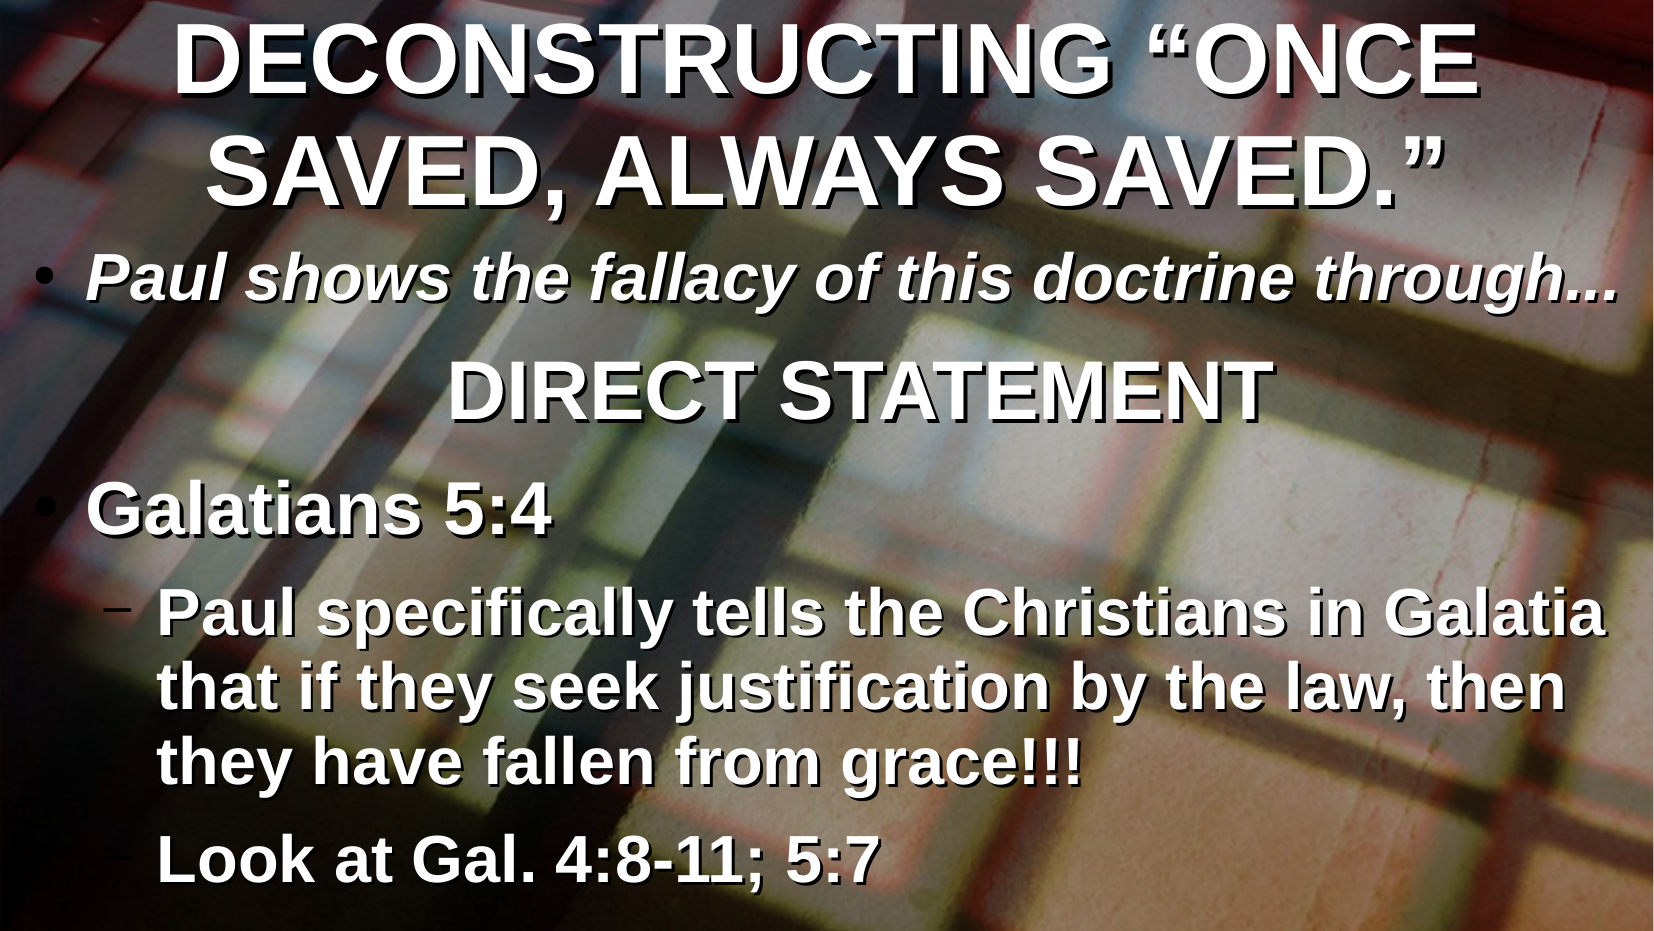

# DECONSTRUCTING “ONCE SAVED, ALWAYS SAVED.”
Paul shows the fallacy of this doctrine through...
DIRECT STATEMENT
Galatians 5:4
Paul specifically tells the Christians in Galatia that if they seek justification by the law, then they have fallen from grace!!!
Look at Gal. 4:8-11; 5:7